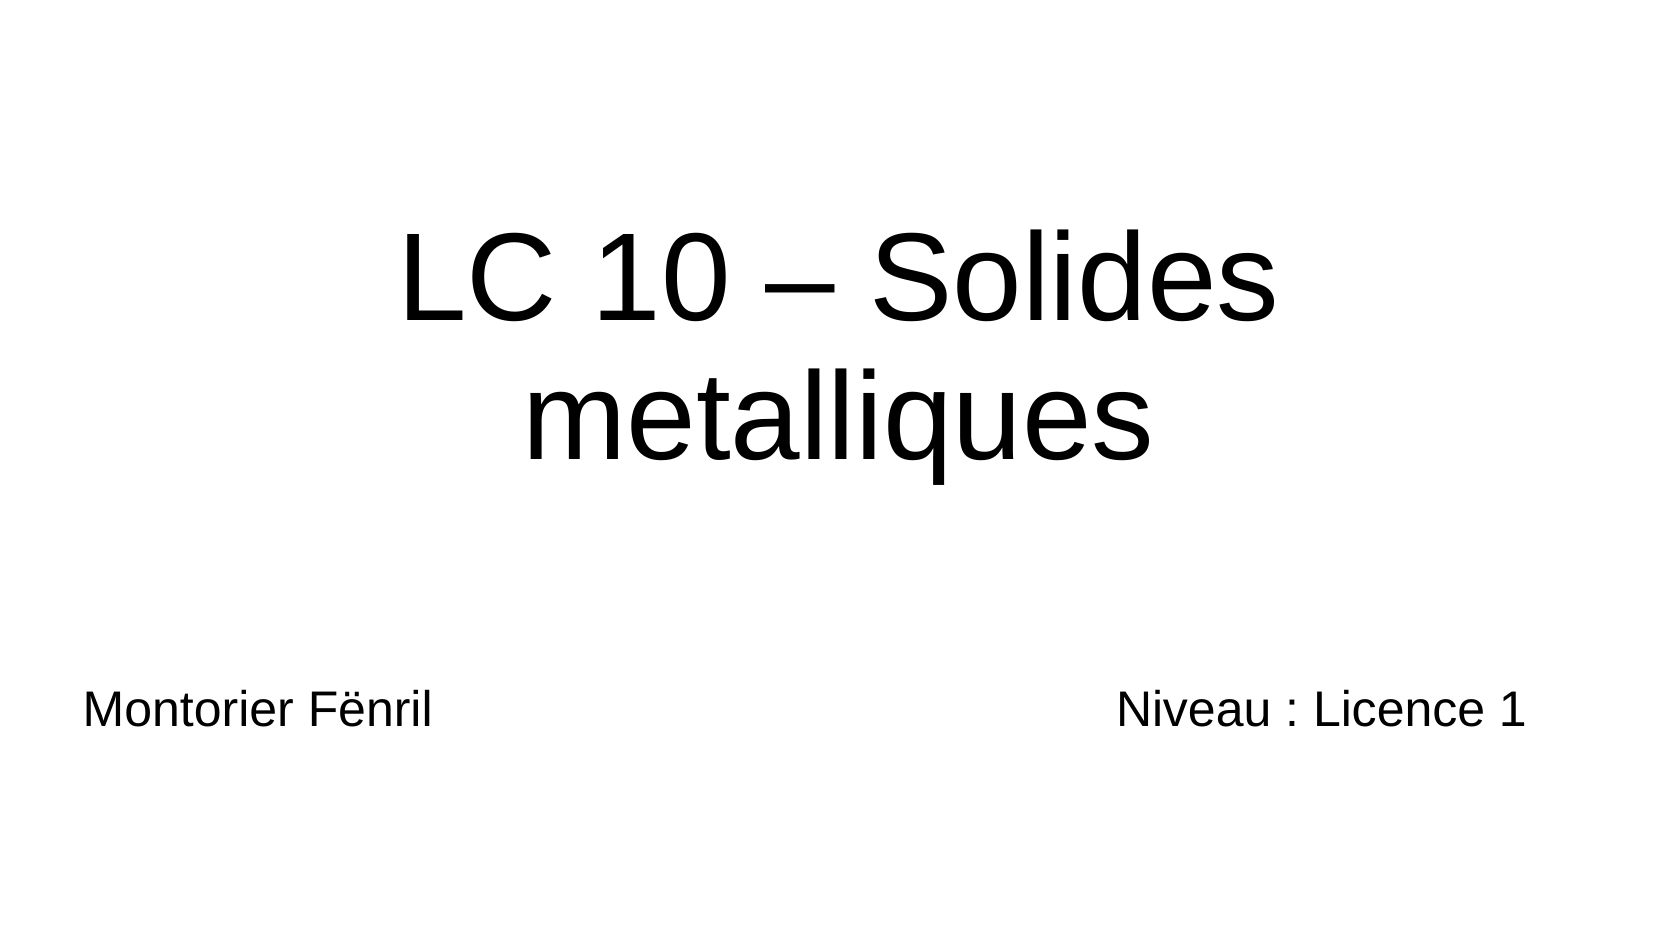

# LC 10 – Solides metalliques
Montorier Fënril										Niveau : Licence 1